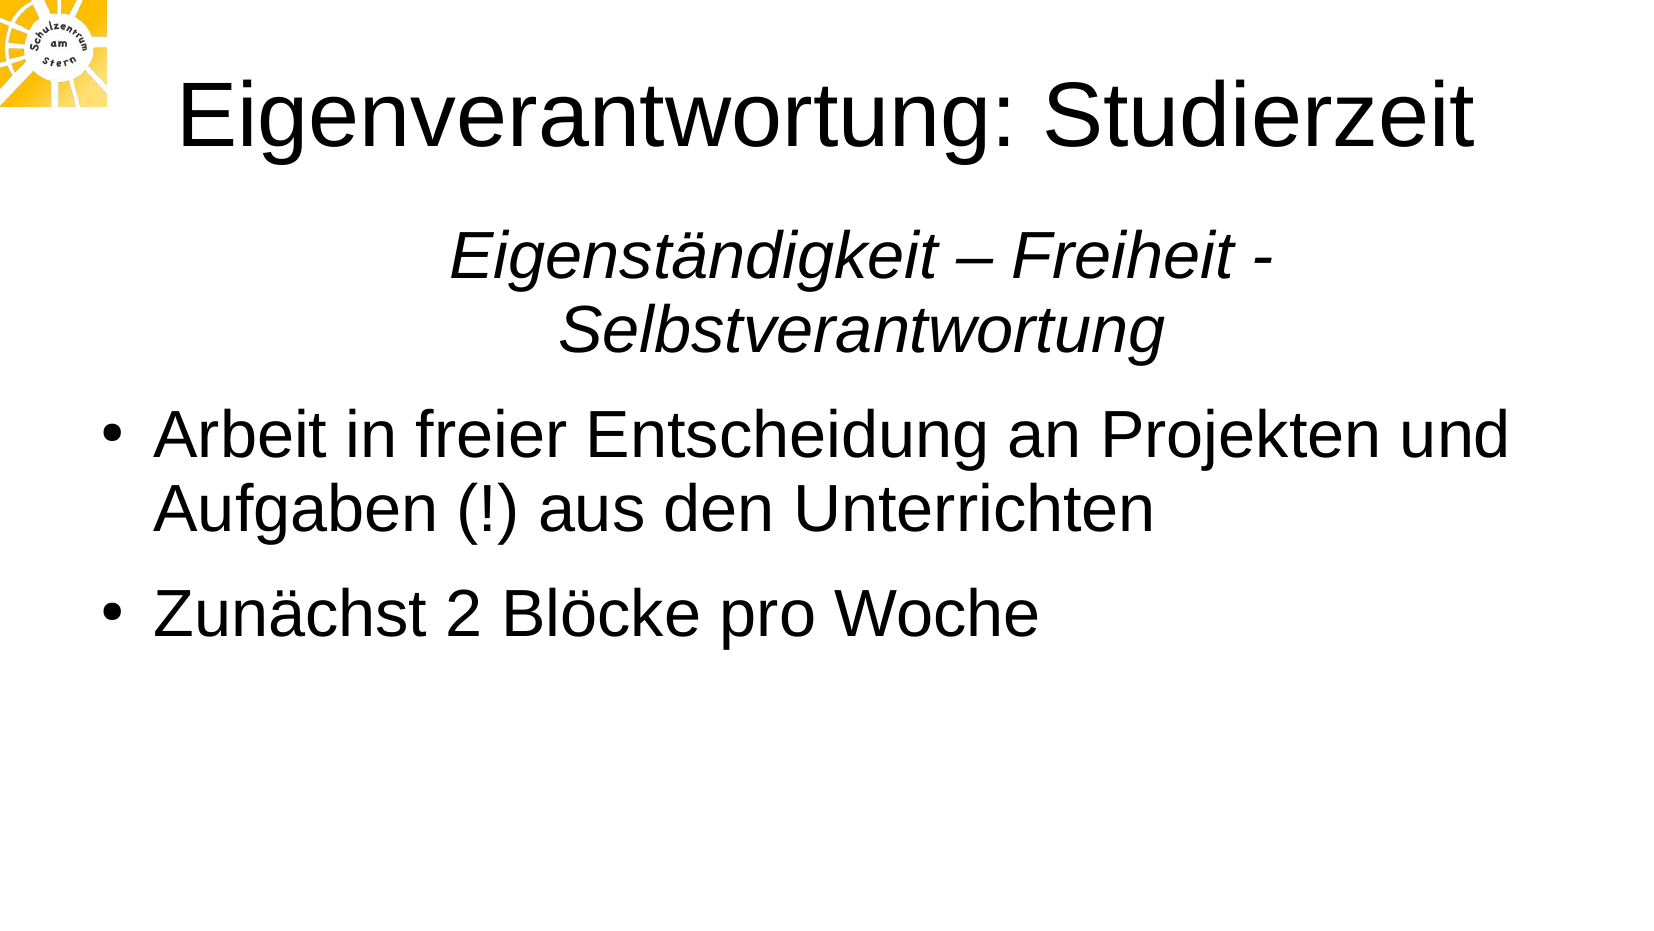

# Eigenverantwortung: Studierzeit
Eigenständigkeit – Freiheit - Selbstverantwortung
Arbeit in freier Entscheidung an Projekten und Aufgaben (!) aus den Unterrichten
Zunächst 2 Blöcke pro Woche